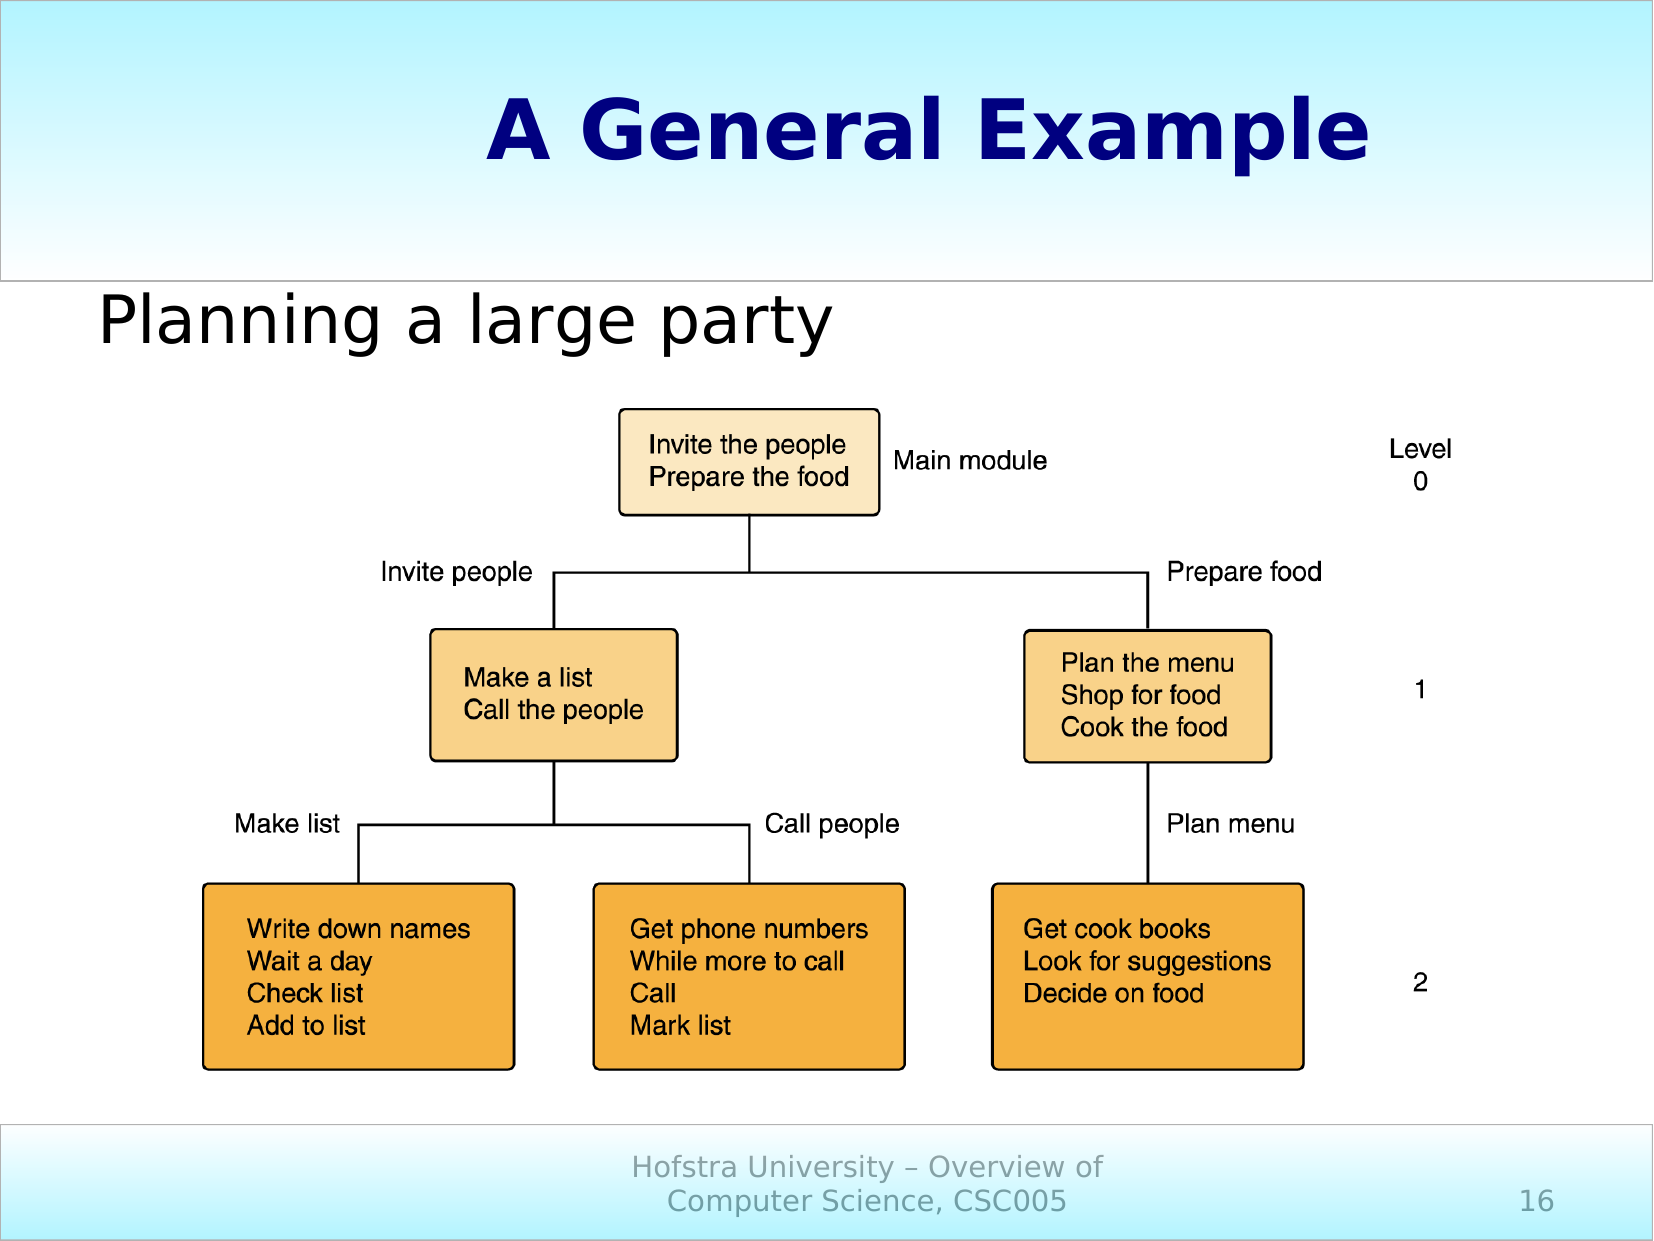

# A General Example
Planning a large party
16